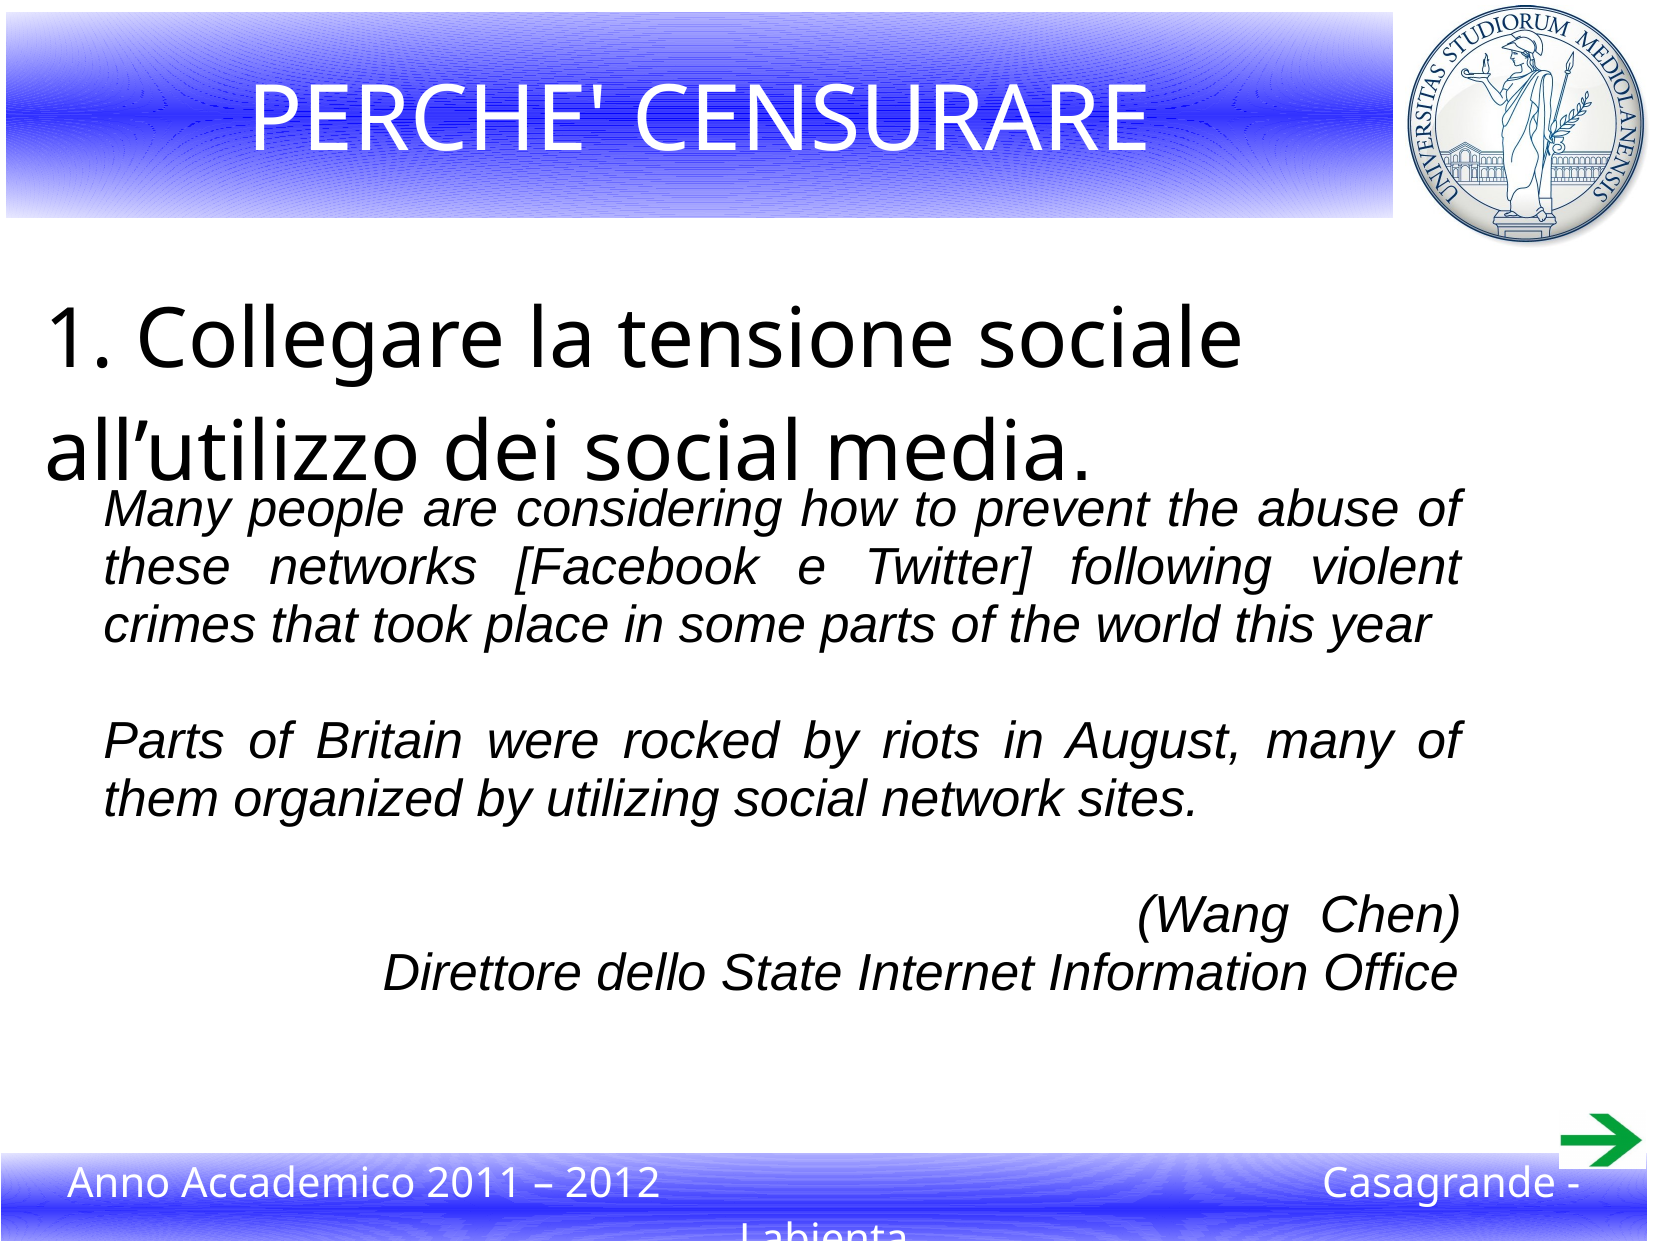

# PERCHE' CENSURARE
1. Collegare la tensione sociale all’utilizzo dei social media.
Many people are considering how to prevent the abuse of these networks [Facebook e Twitter] following violent crimes that took place in some parts of the world this year
Parts of Britain were rocked by riots in August, many of them organized by utilizing social network sites.
														(Wang Chen)			 Direttore dello State Internet Information Office
Anno Accademico 2011 – 2012 									Casagrande - Labienta